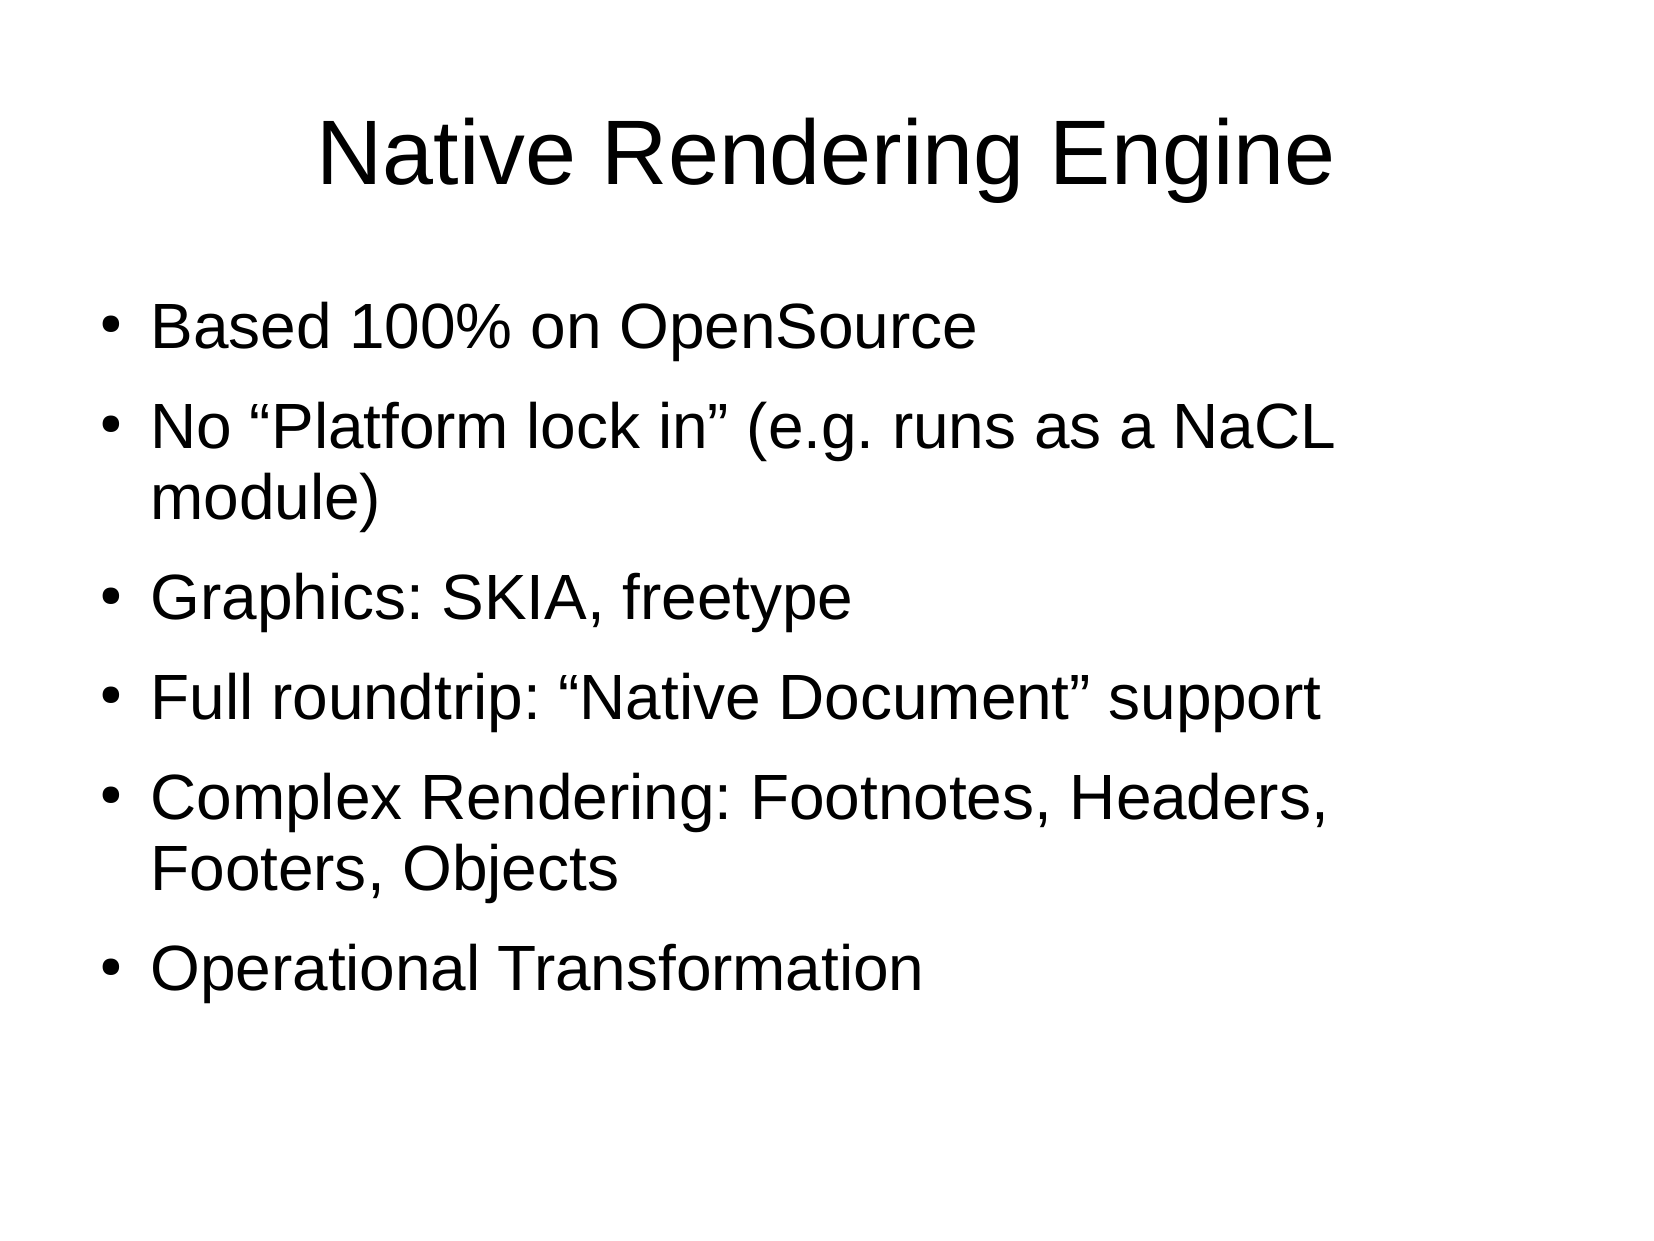

# Native Rendering Engine
Based 100% on OpenSource
No “Platform lock in” (e.g. runs as a NaCL module)
Graphics: SKIA, freetype
Full roundtrip: “Native Document” support
Complex Rendering: Footnotes, Headers, Footers, Objects
Operational Transformation